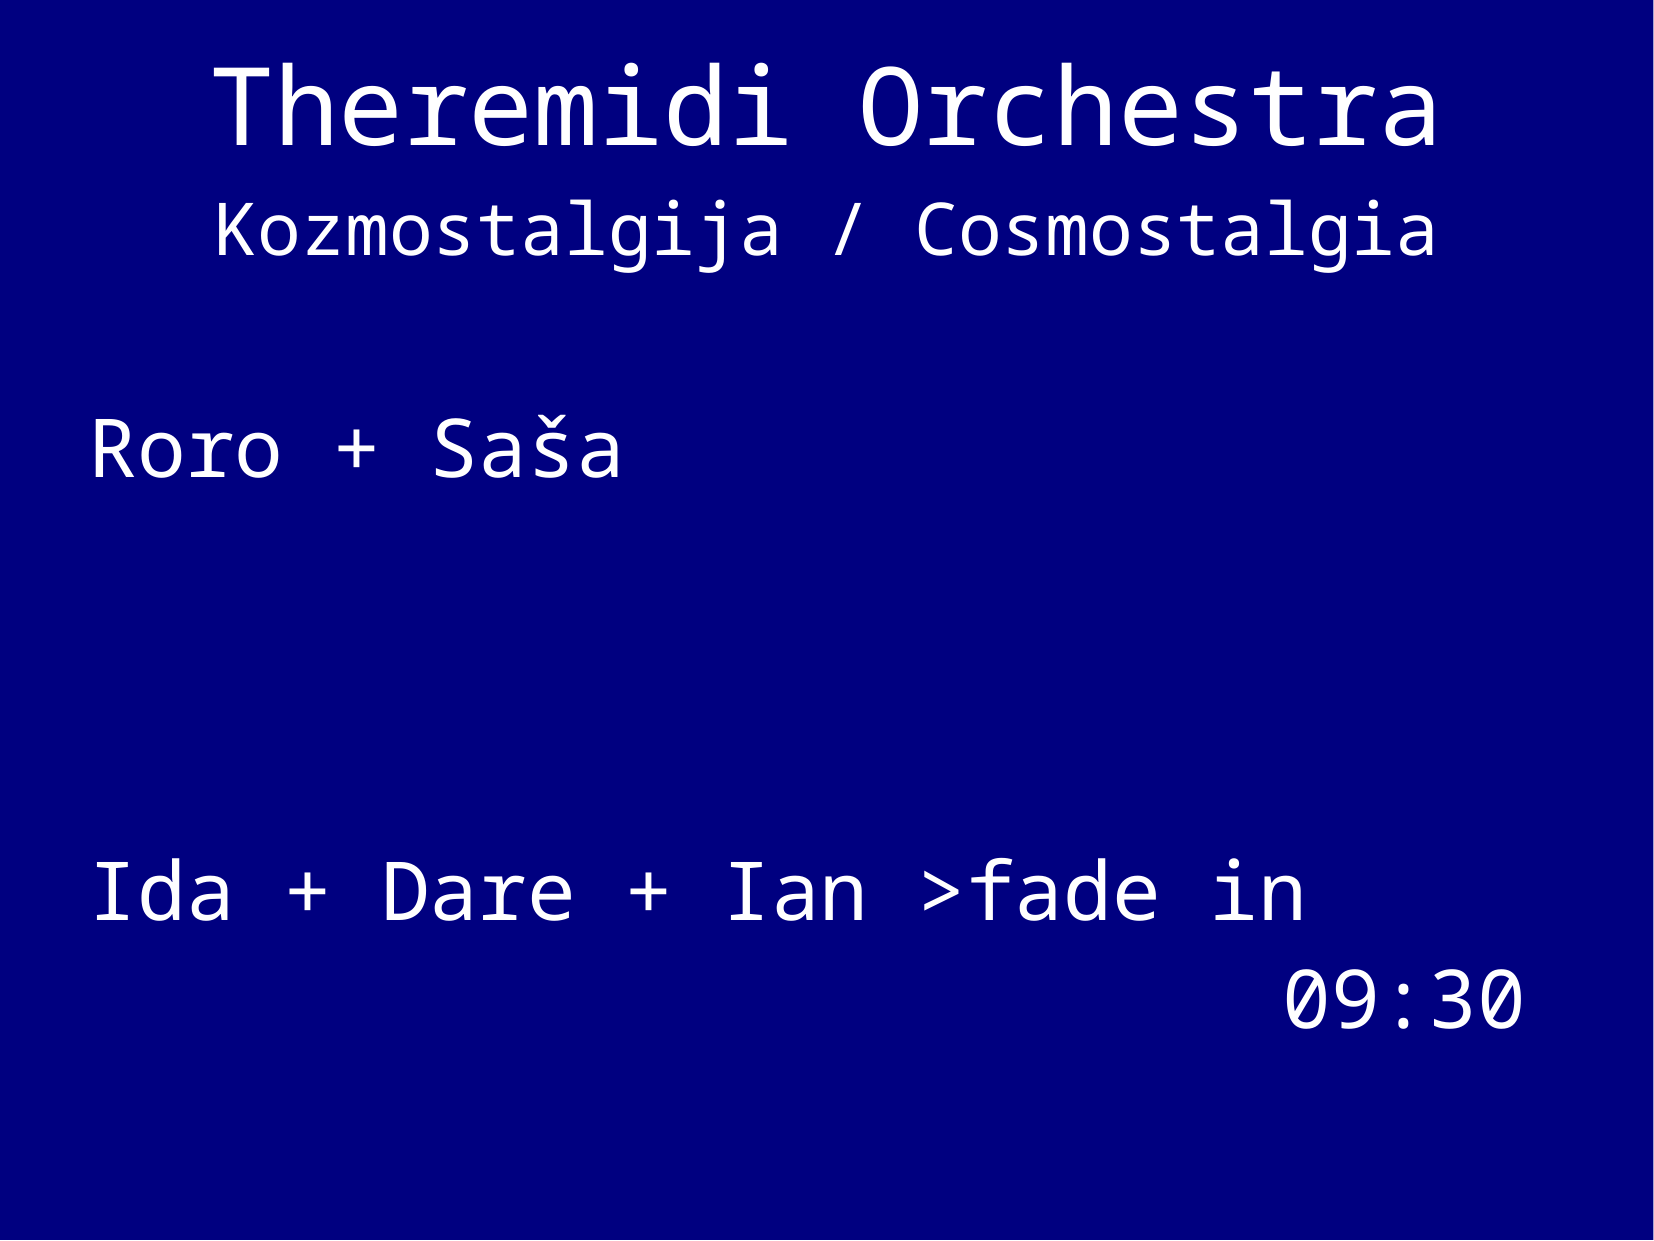

# Theremidi Orchestra Kozmostalgija / Cosmostalgia
Roro + Saša
Ida + Dare + Ian >fade in
09:30